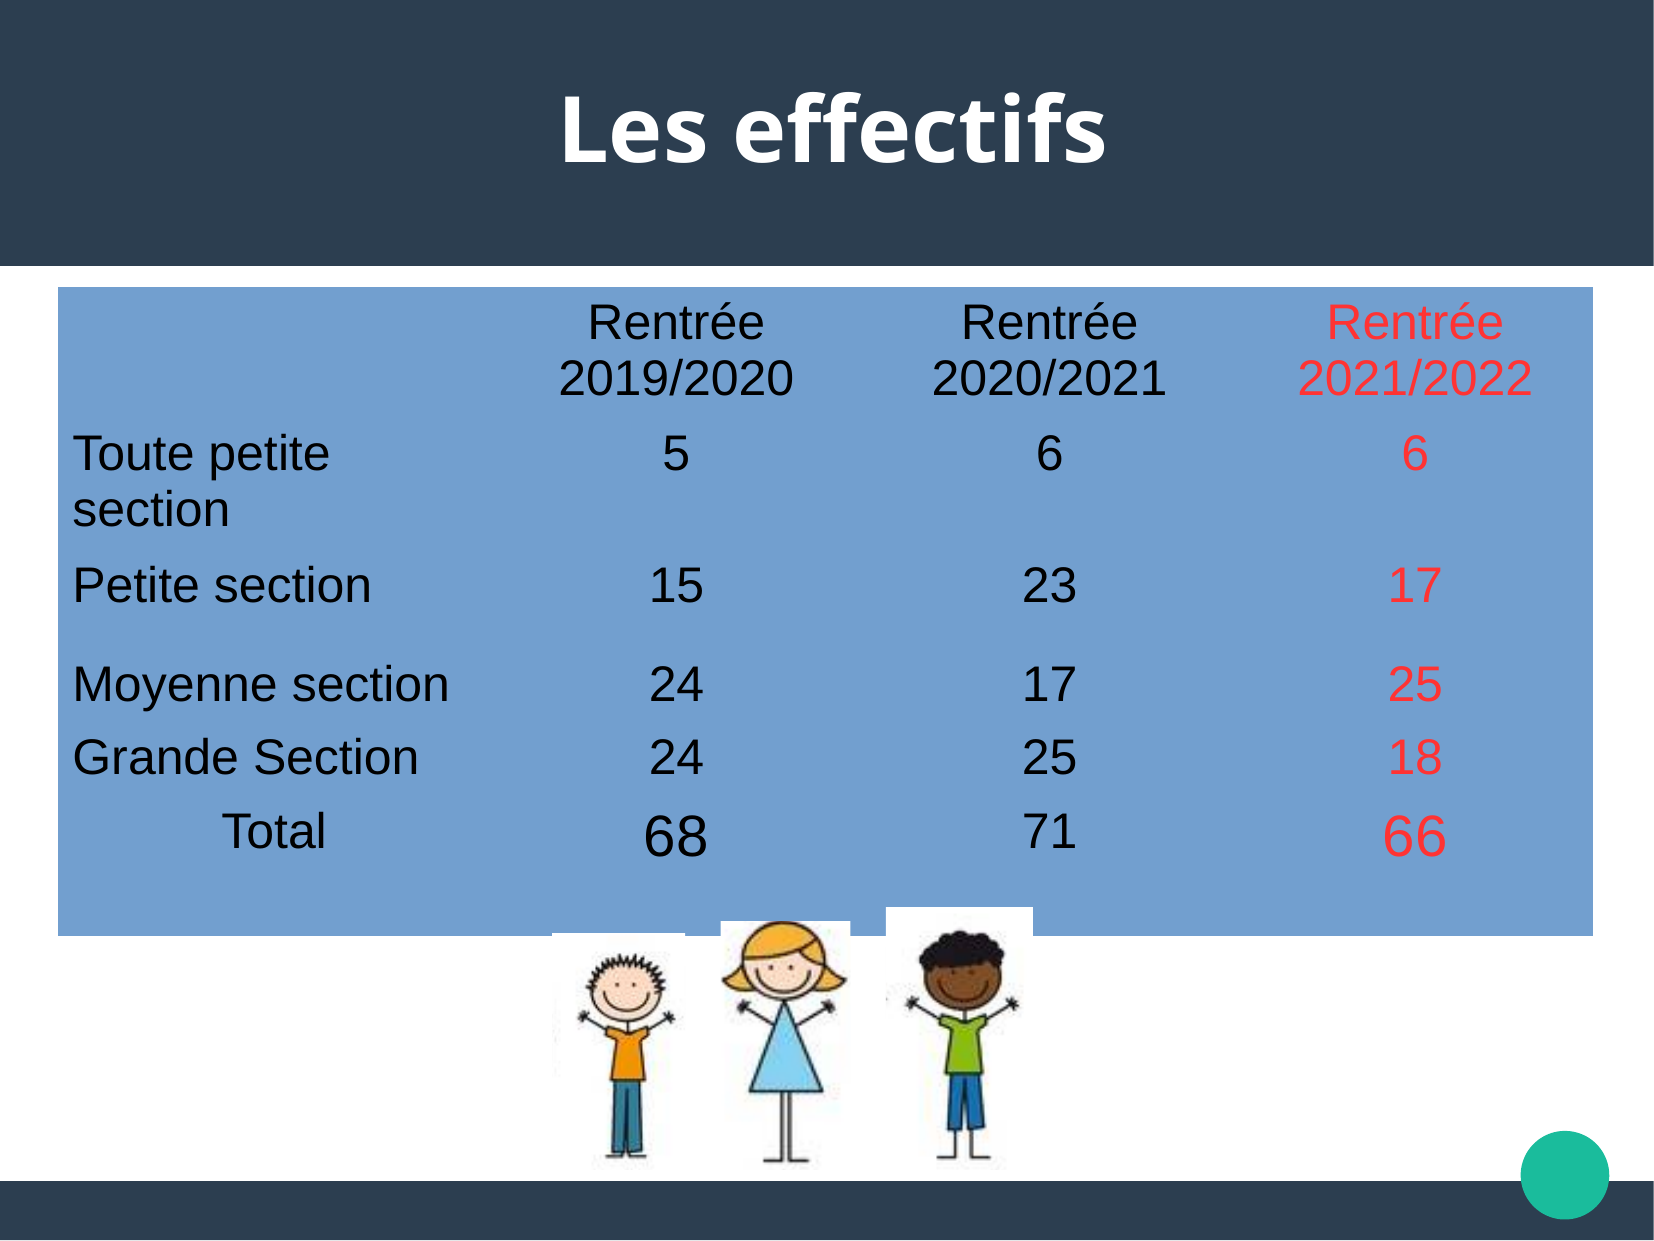

# Les effectifs
| | Rentrée 2019/2020 | Rentrée 2020/2021 | Rentrée 2021/2022 |
| --- | --- | --- | --- |
| Toute petite section | 5 | 6 | 6 |
| Petite section | 15 | 23 | 17 |
| Moyenne section | 24 | 17 | 25 |
| Grande Section | 24 | 25 | 18 |
| Total | 68 | 71 | 66 |